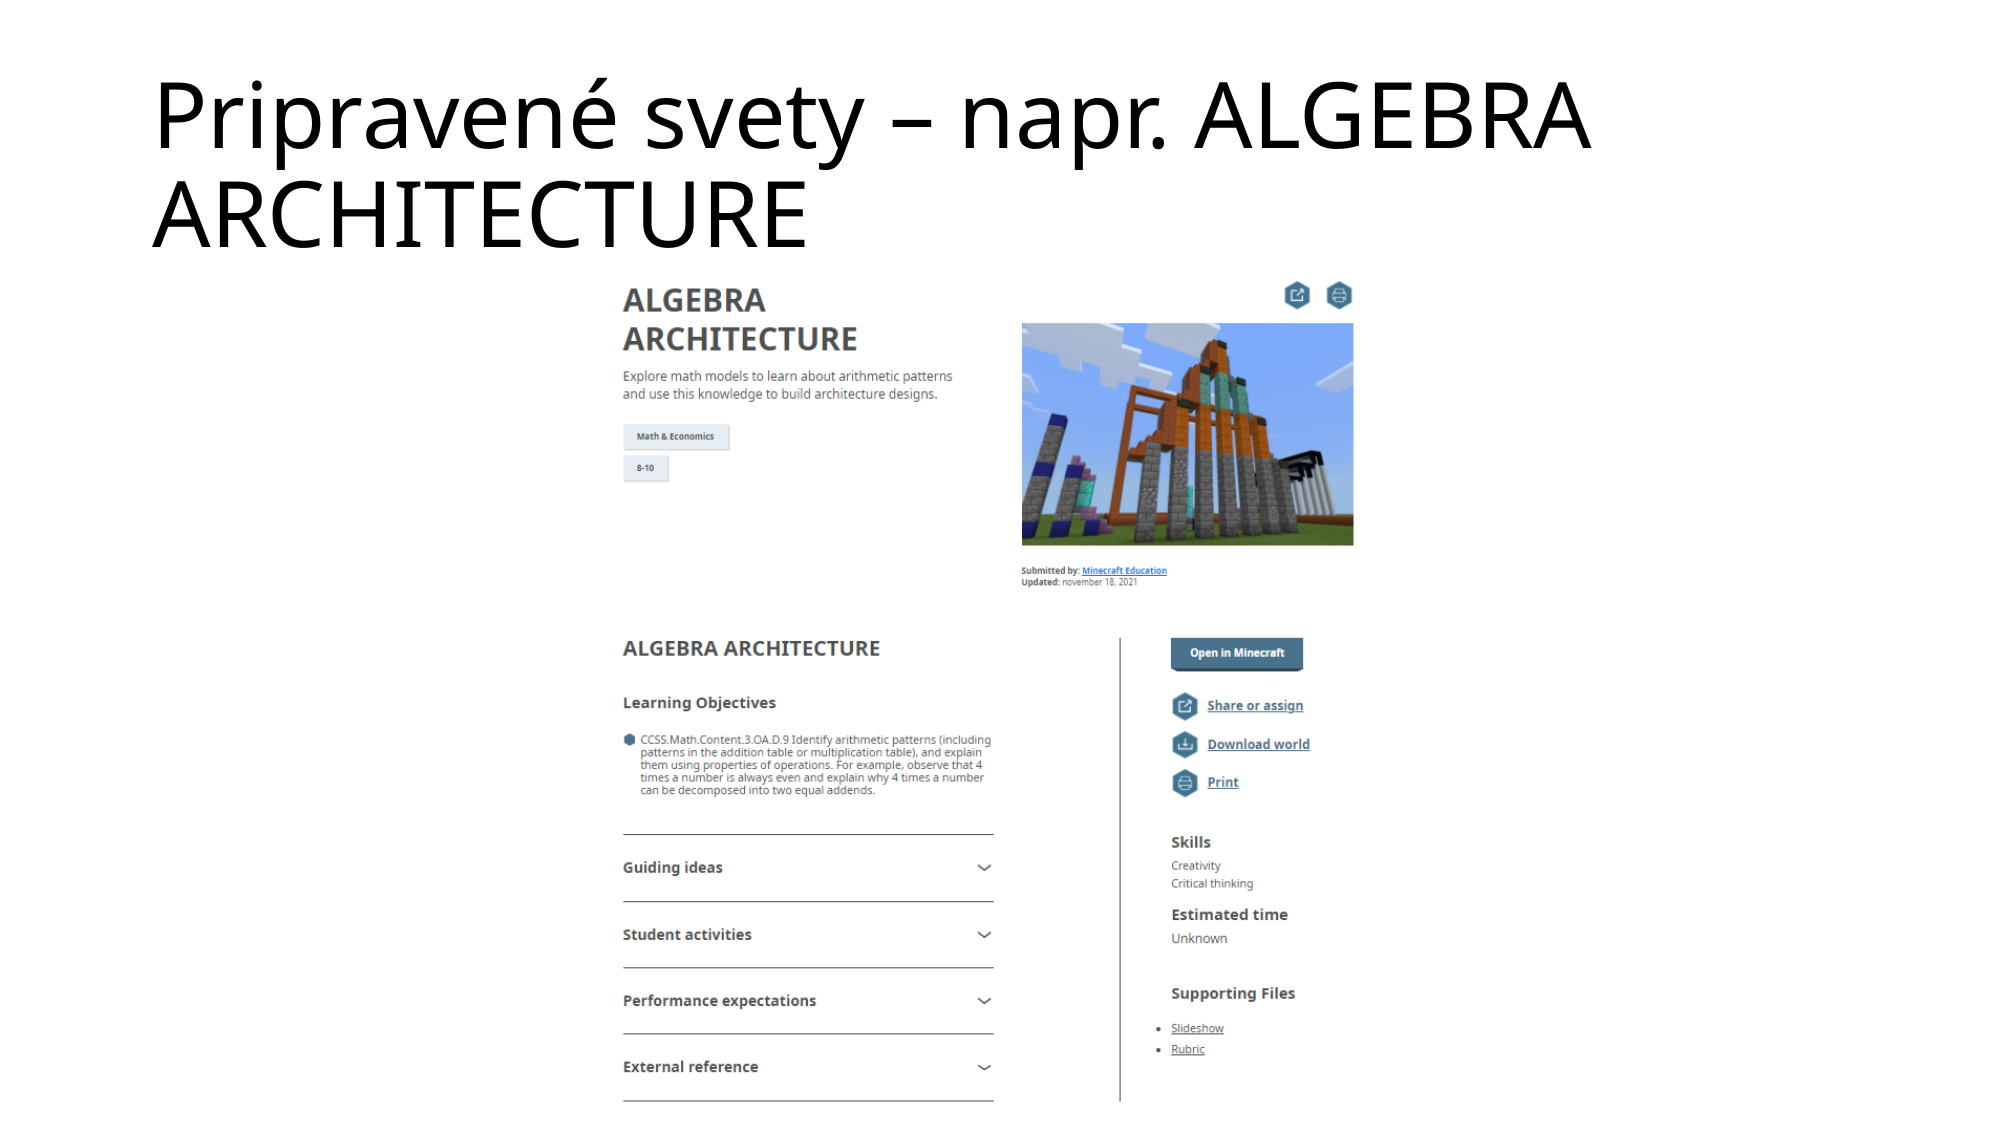

# Pripravené svety – napr. ALGEBRA ARCHITECTURE